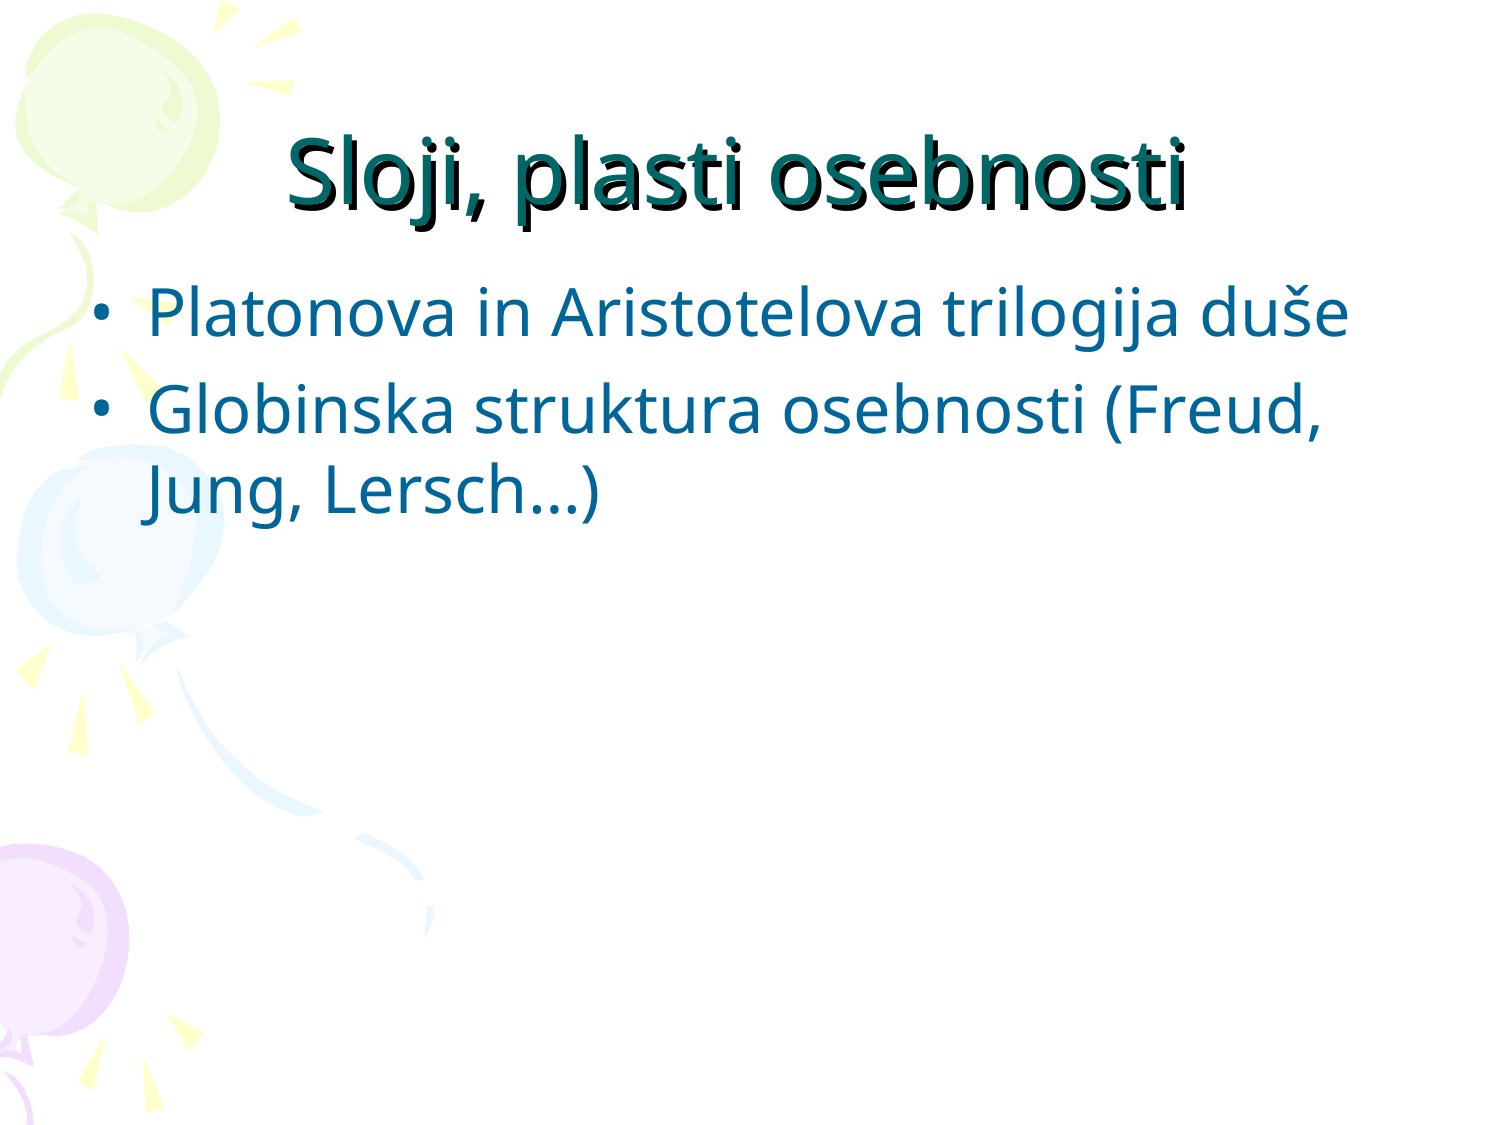

# Sloji, plasti osebnosti
Platonova in Aristotelova trilogija duše
Globinska struktura osebnosti (Freud, Jung, Lersch…)